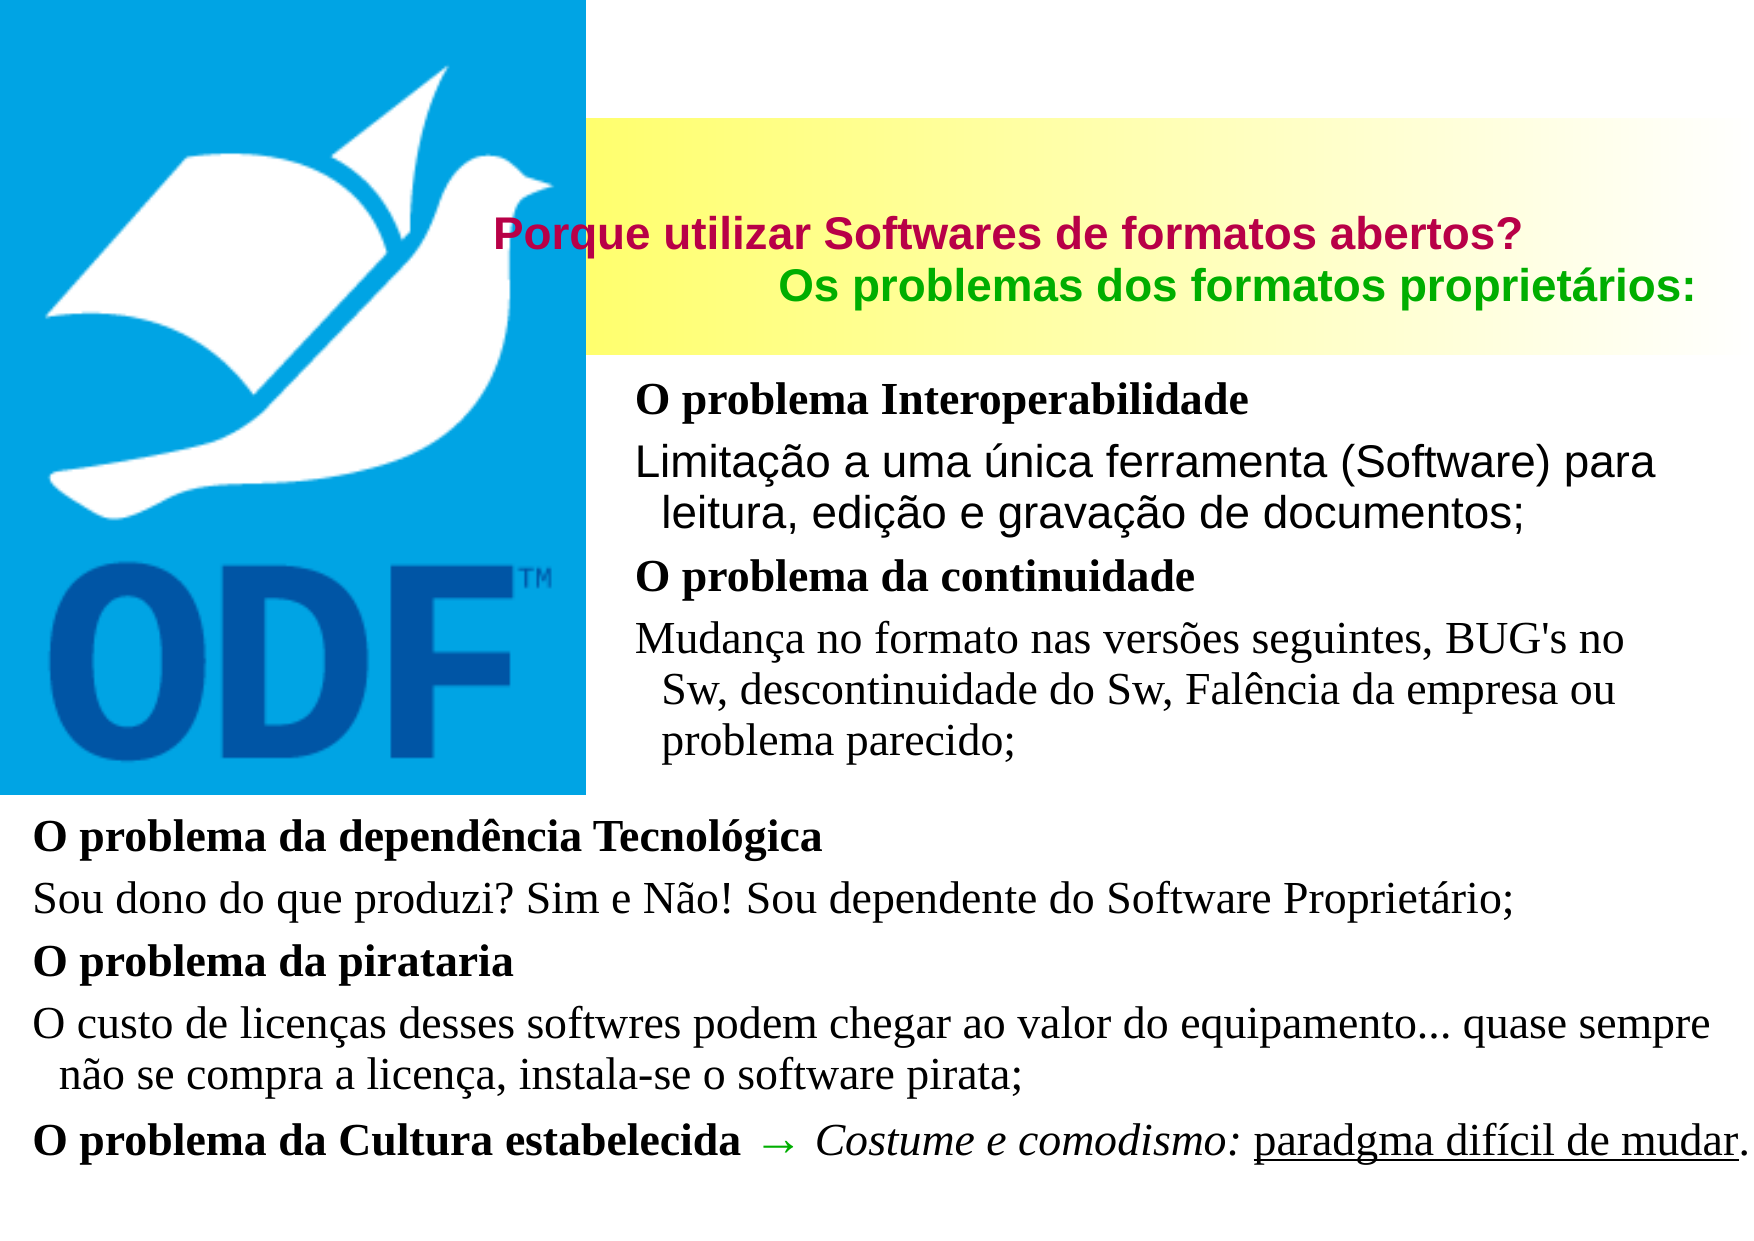

Porque utilizar Softwares de formatos abertos?
 			 Os problemas dos formatos proprietários:
O problema Interoperabilidade
Limitação a uma única ferramenta (Software) para leitura, edição e gravação de documentos;
O problema da continuidade
Mudança no formato nas versões seguintes, BUG's no Sw, descontinuidade do Sw, Falência da empresa ou problema parecido;
O problema da dependência Tecnológica
Sou dono do que produzi? Sim e Não! Sou dependente do Software Proprietário;
O problema da pirataria
O custo de licenças desses softwres podem chegar ao valor do equipamento... quase sempre não se compra a licença, instala-se o software pirata;
O problema da Cultura estabelecida → Costume e comodismo: paradgma difícil de mudar.